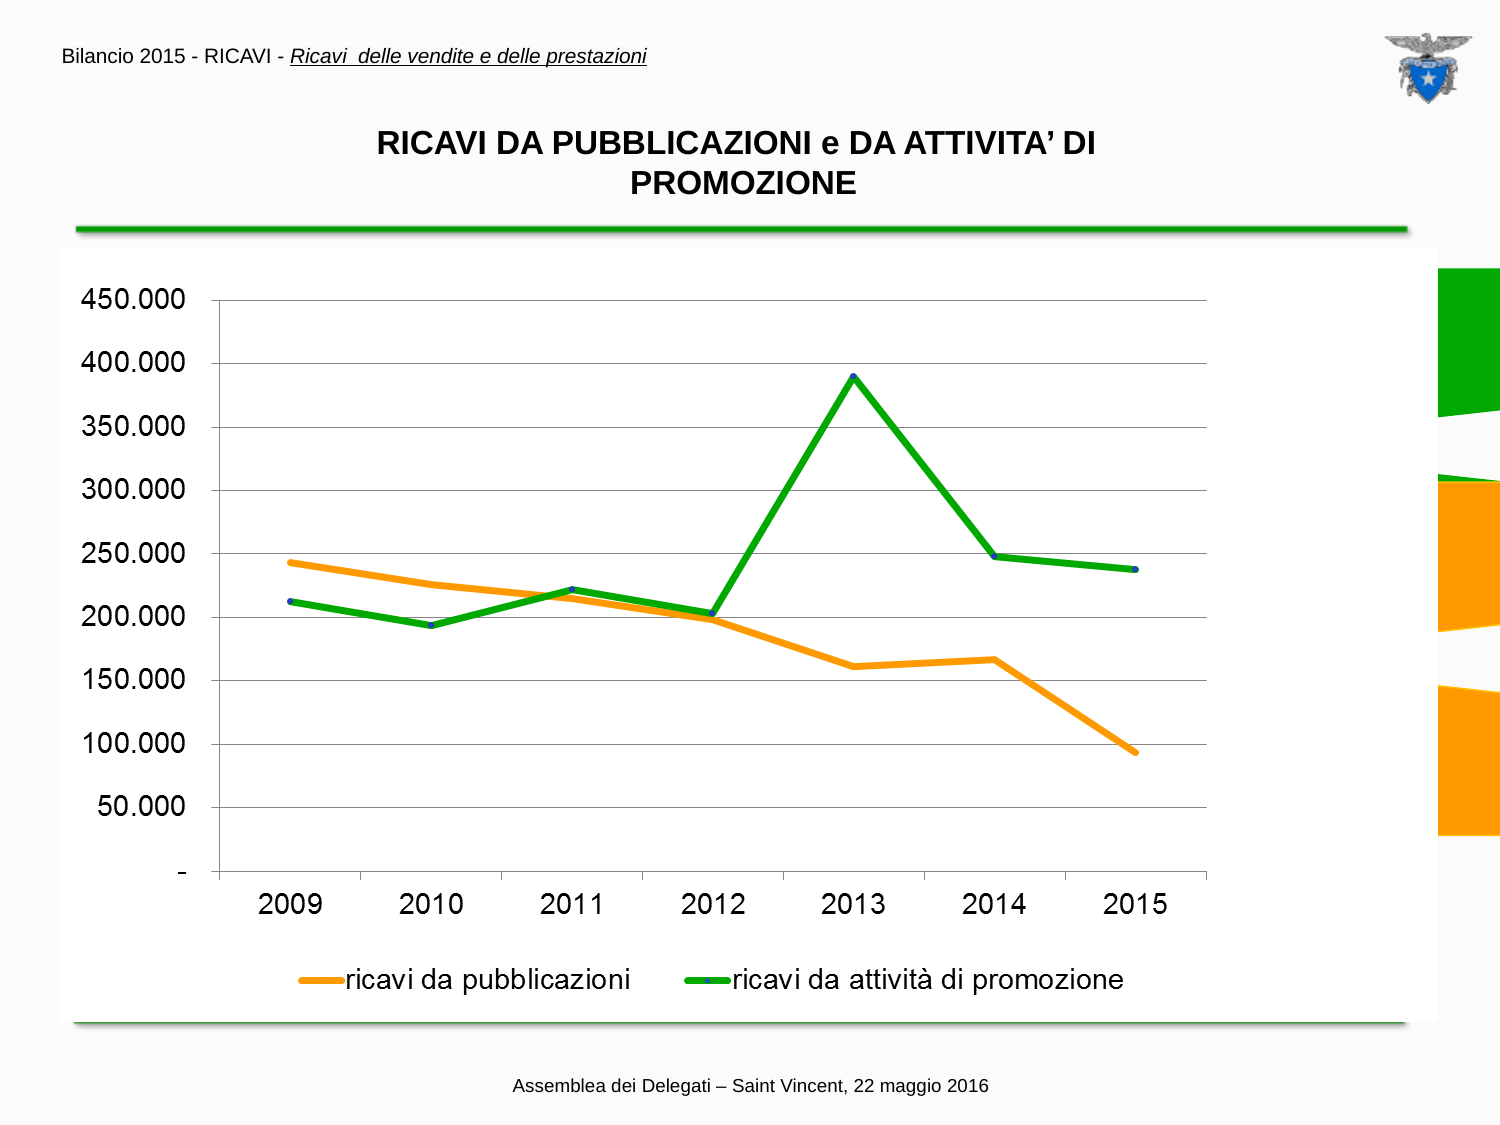

Bilancio 2015 - RICAVI - Ricavi delle vendite e delle prestazioni
RICAVI DA PUBBLICAZIONI e DA ATTIVITA’ DI PROMOZIONE
- 4,22 %
- 44,01 %
Assemblea dei Delegati – Saint Vincent, 22 maggio 2016